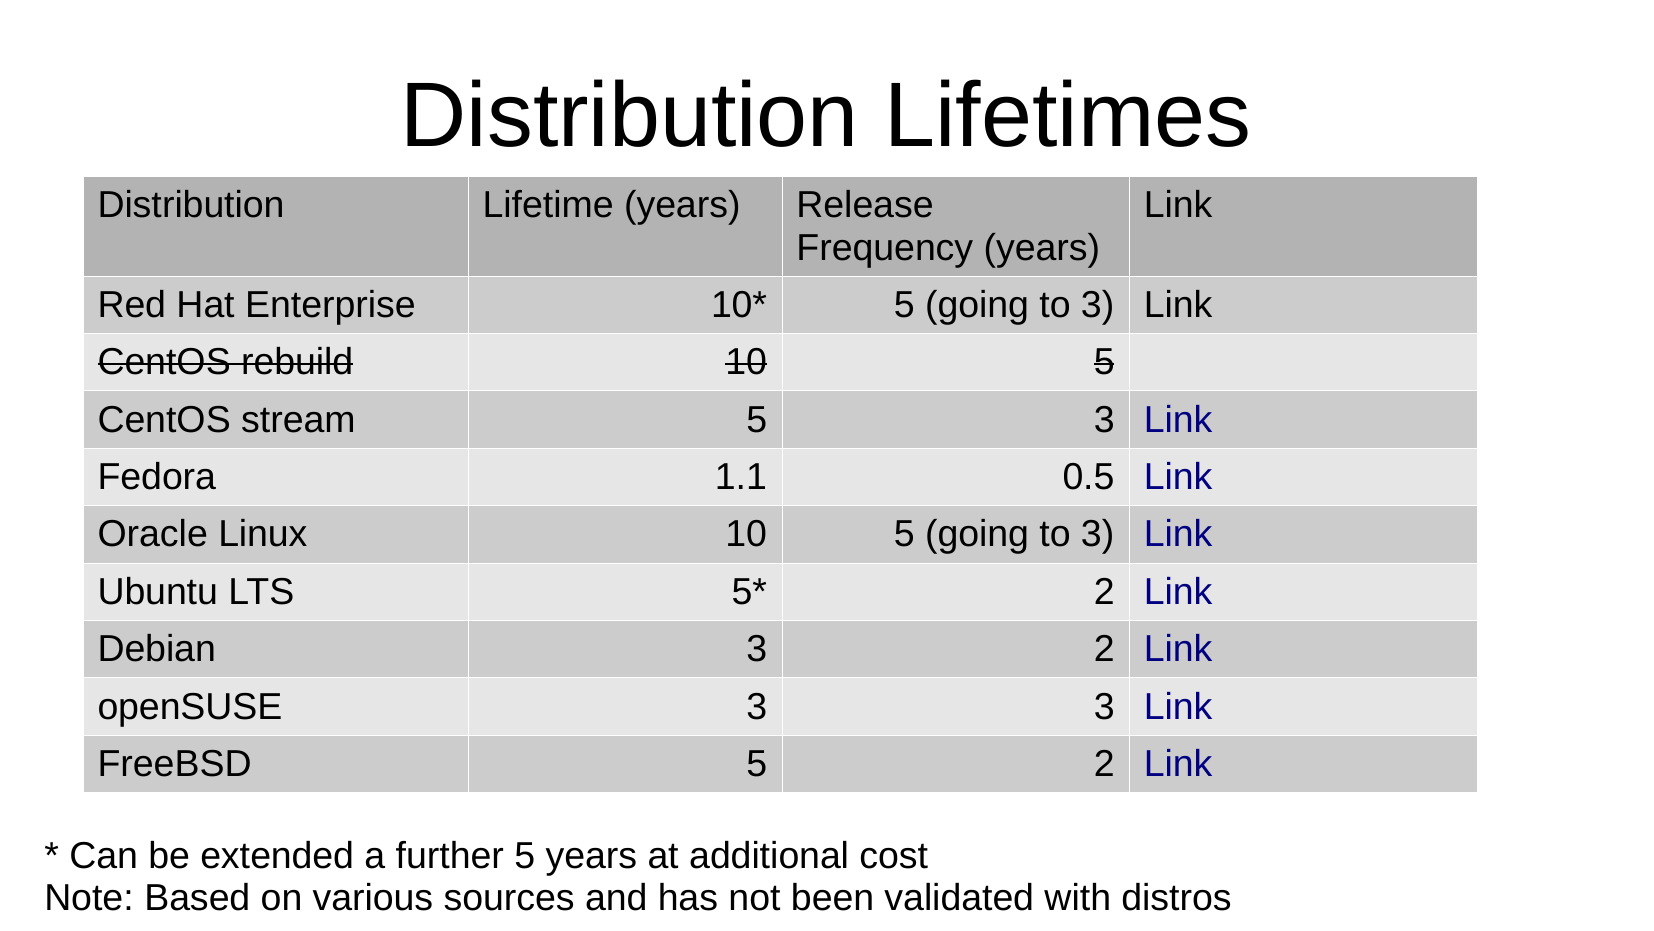

# Distribution Lifetimes
| Distribution | Lifetime (years) | Release Frequency (years) | Link |
| --- | --- | --- | --- |
| Red Hat Enterprise | 10\* | 5 (going to 3) | Link |
| CentOS rebuild | 10 | 5 | |
| CentOS stream | 5 | 3 | Link |
| Fedora | 1.1 | 0.5 | Link |
| Oracle Linux | 10 | 5 (going to 3) | Link |
| Ubuntu LTS | 5\* | 2 | Link |
| Debian | 3 | 2 | Link |
| openSUSE | 3 | 3 | Link |
| FreeBSD | 5 | 2 | Link |
* Can be extended a further 5 years at additional cost
Note: Based on various sources and has not been validated with distros